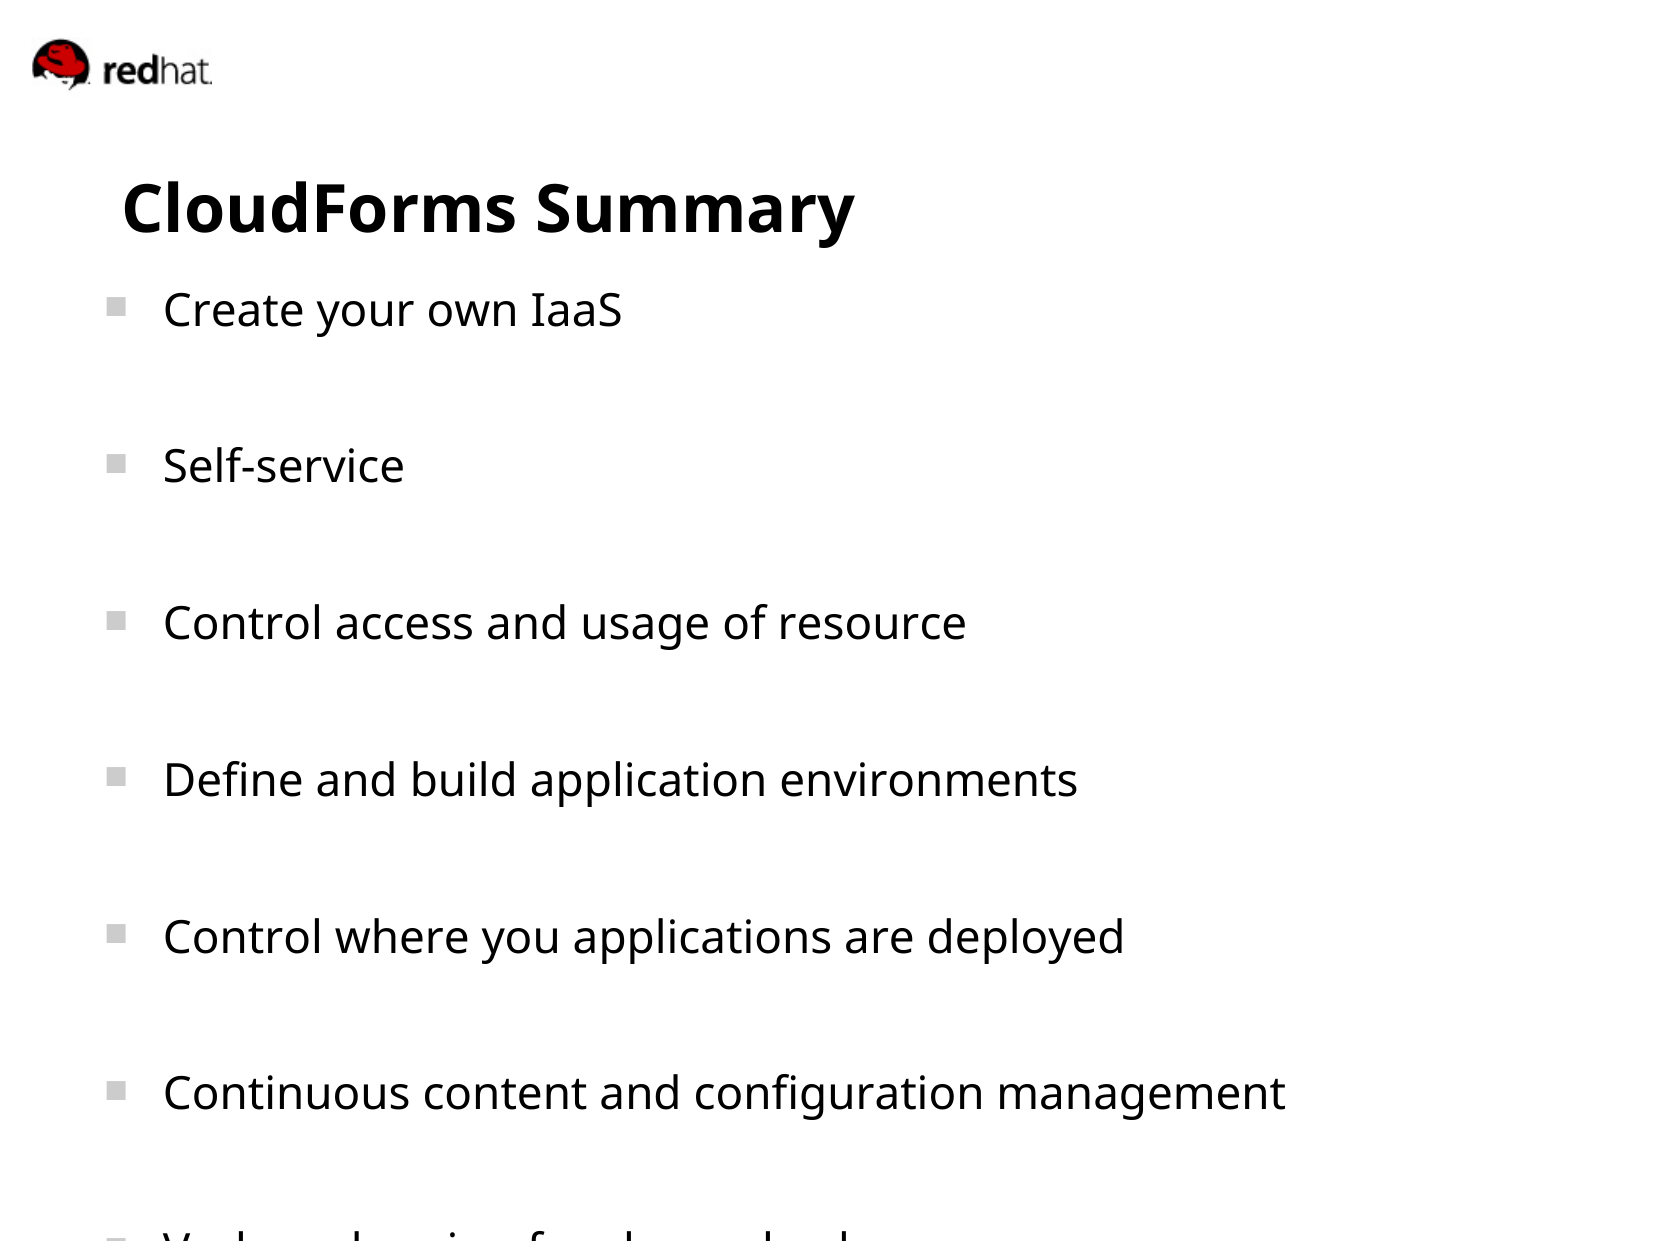

# CloudForms Summary
Create your own IaaS
Self-service
Control access and usage of resource
Define and build application environments
Control where you applications are deployed
Continuous content and configuration management
Verbose logging for charge back